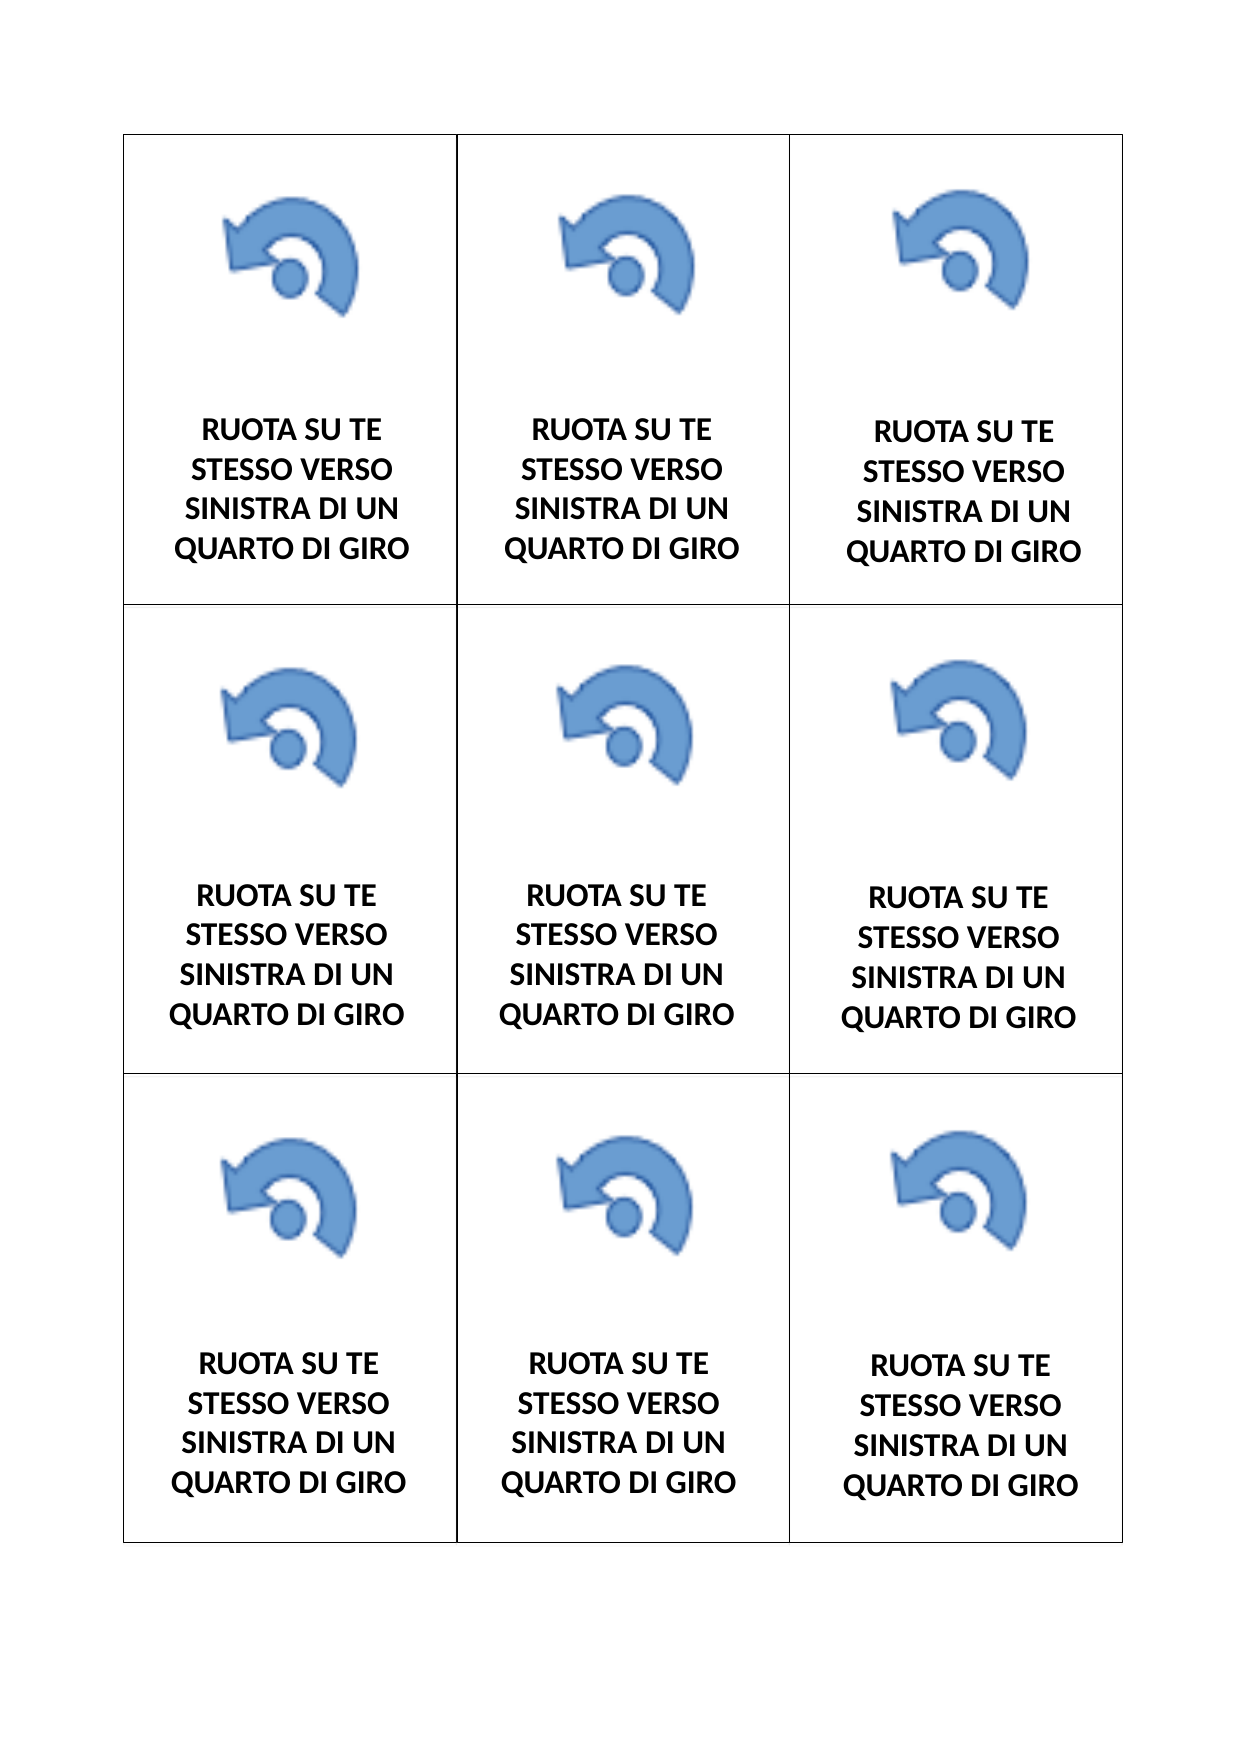

RUOTA SU TE STESSO VERSO SINISTRA DI UN QUARTO DI GIRO
RUOTA SU TE STESSO VERSO SINISTRA DI UN QUARTO DI GIRO
RUOTA SU TE STESSO VERSO SINISTRA DI UN QUARTO DI GIRO
RUOTA SU TE STESSO VERSO SINISTRA DI UN QUARTO DI GIRO
RUOTA SU TE STESSO VERSO SINISTRA DI UN QUARTO DI GIRO
RUOTA SU TE STESSO VERSO SINISTRA DI UN QUARTO DI GIRO
RUOTA SU TE STESSO VERSO SINISTRA DI UN QUARTO DI GIRO
RUOTA SU TE STESSO VERSO SINISTRA DI UN QUARTO DI GIRO
RUOTA SU TE STESSO VERSO SINISTRA DI UN QUARTO DI GIRO